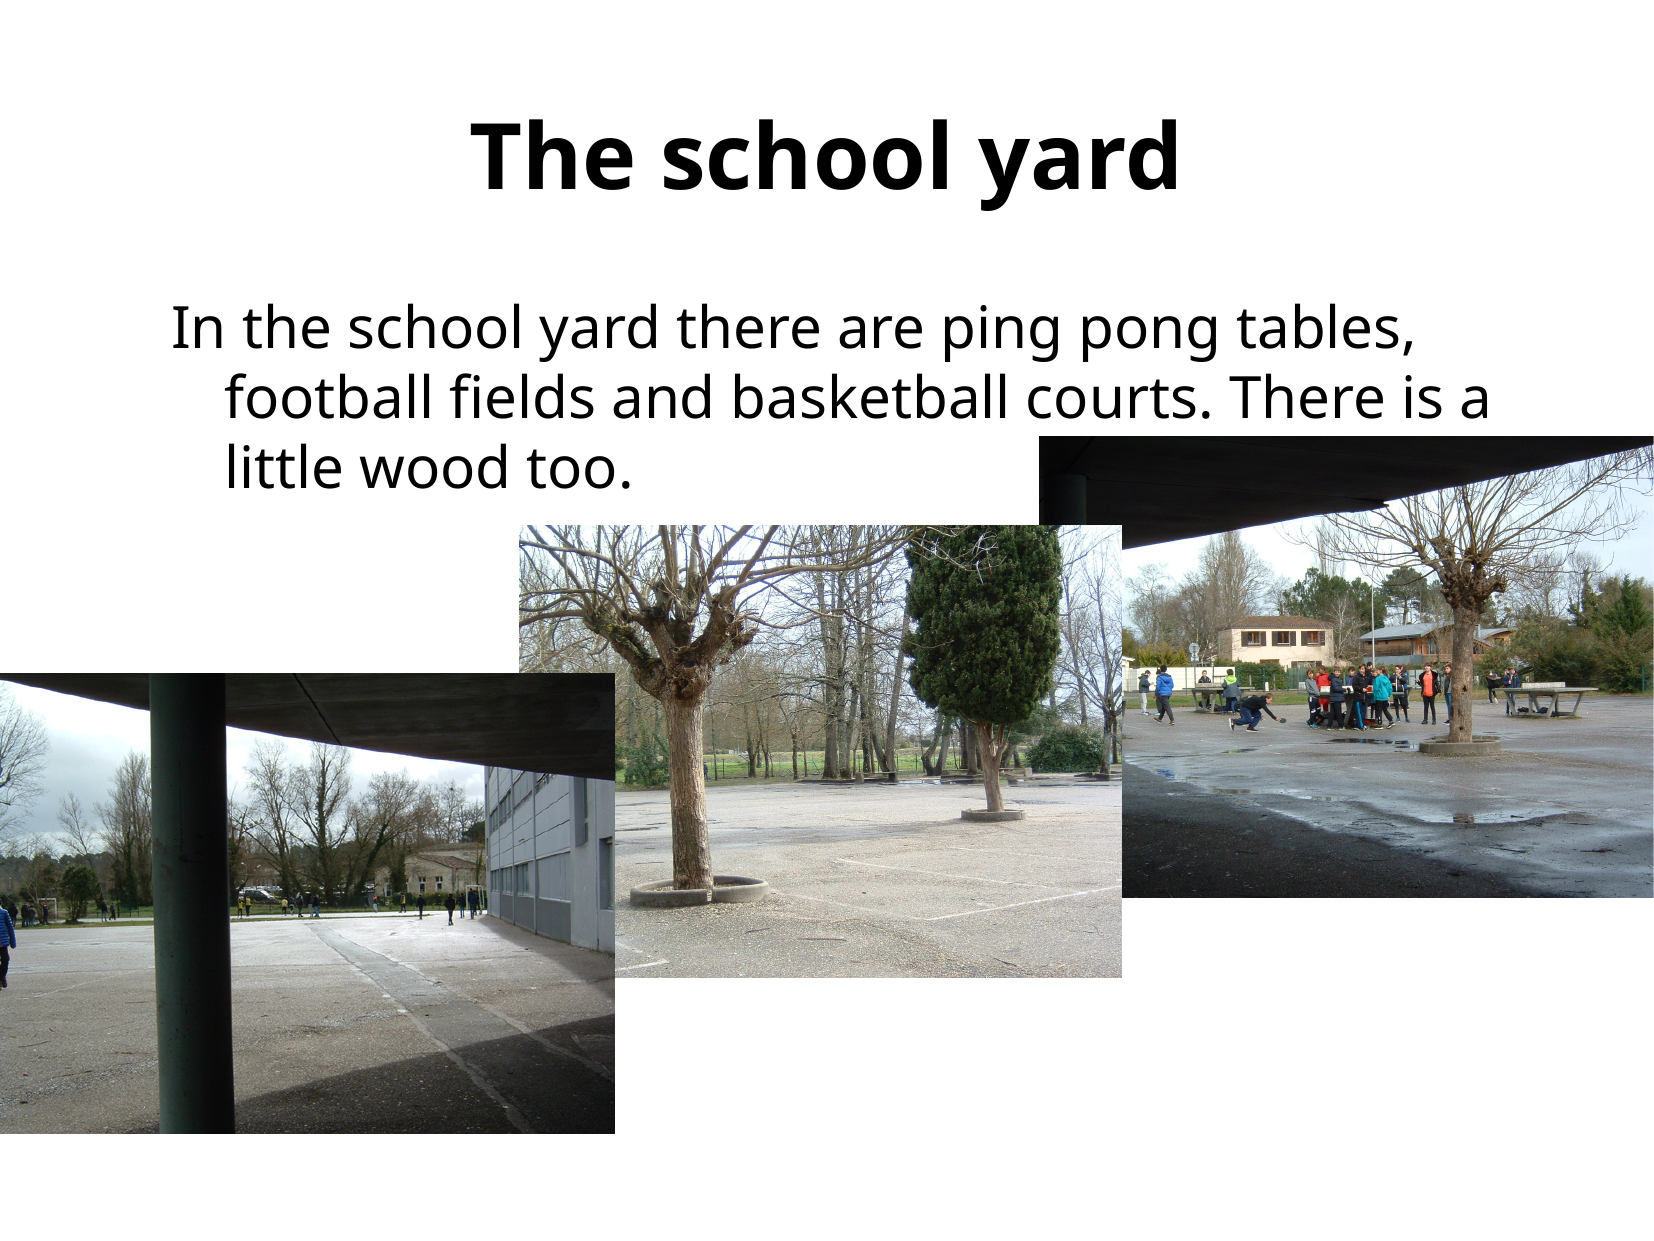

# The school yard
In the school yard there are ping pong tables, football fields and basketball courts. There is a little wood too.